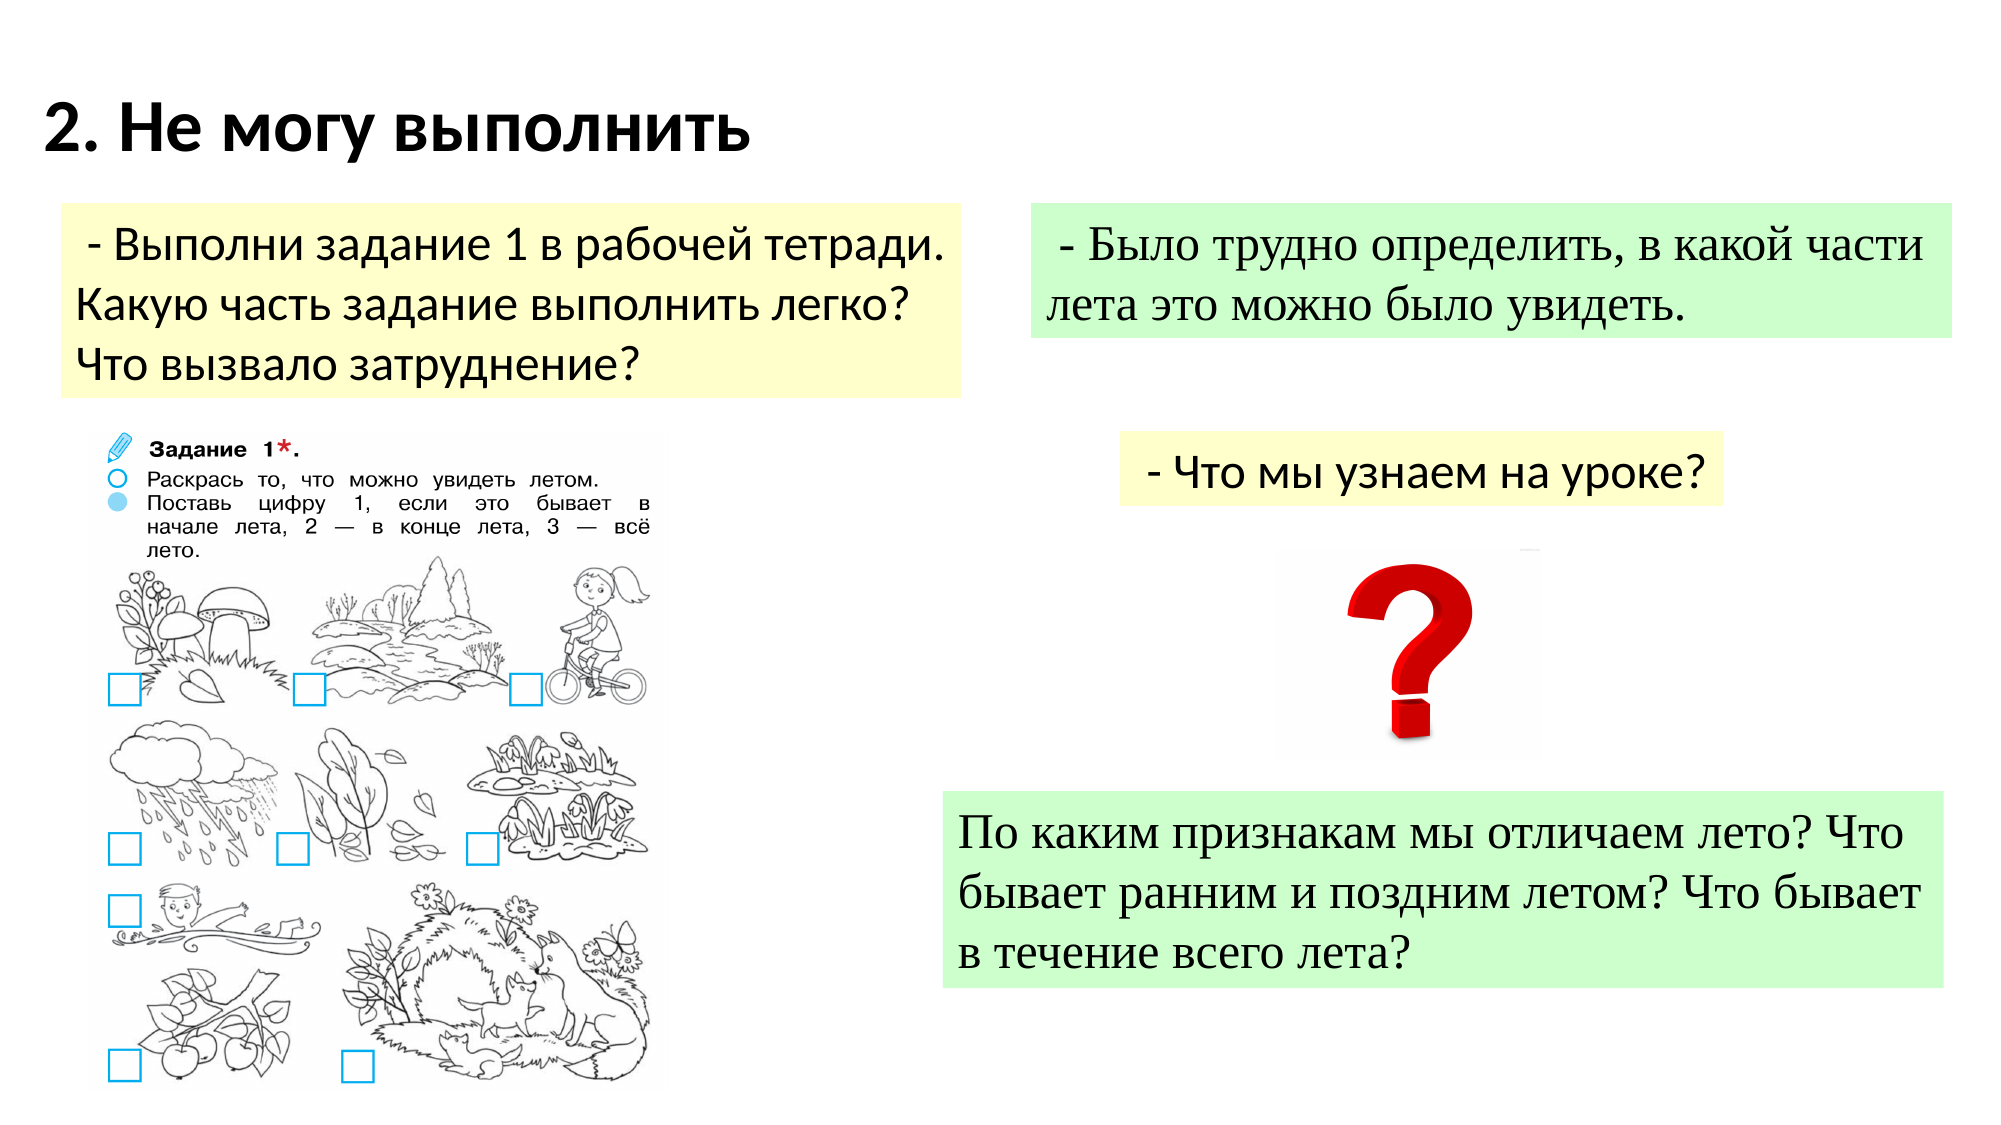

# 2. Не могу выполнить
 - Выполни задание 1 в рабочей тетради.
Какую часть задание выполнить легко?
Что вызвало затруднение?
 - Было трудно определить, в какой части
лета это можно было увидеть.
 - Что мы узнаем на уроке?
По каким признакам мы отличаем лето? Что бывает ранним и поздним летом? Что бывает в течение всего лета?